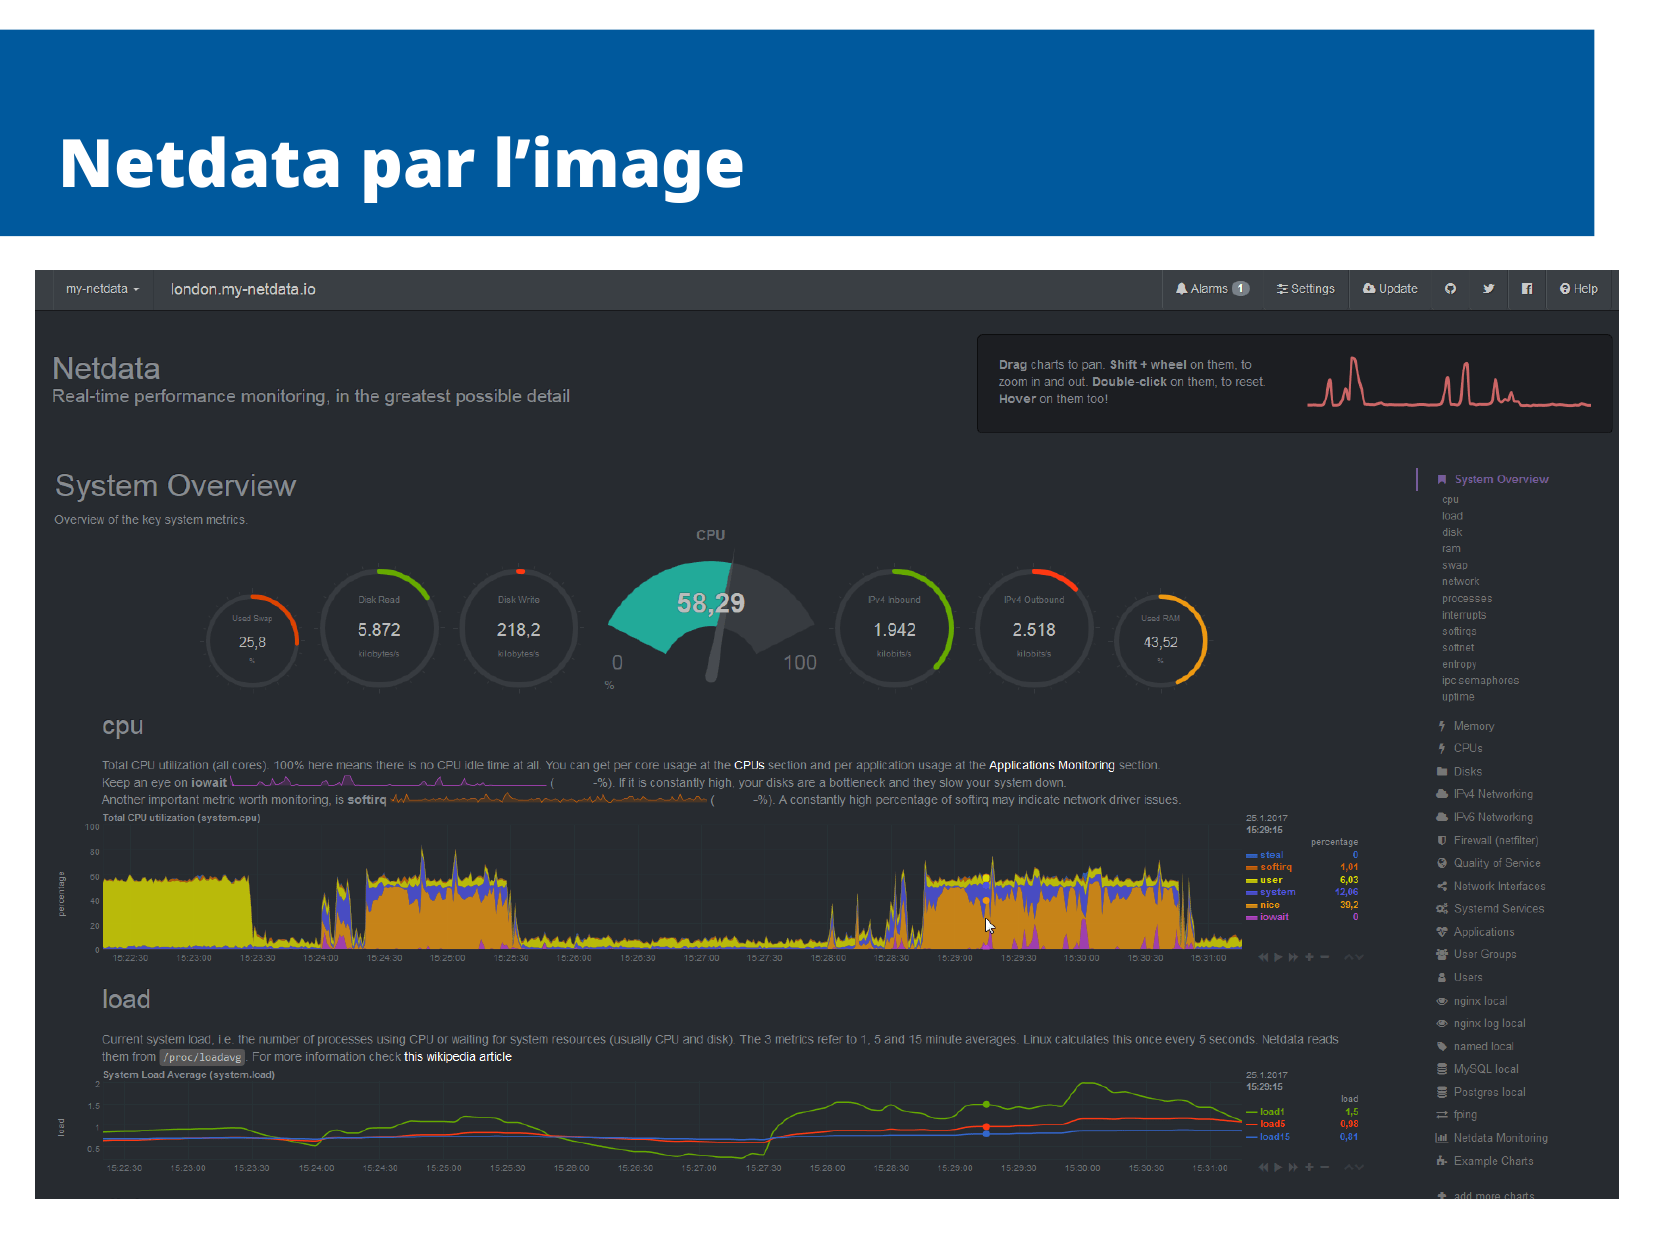

# Netdata par l’image
88
blog.lrdf.fr - Licence CC-BY-NC-SA